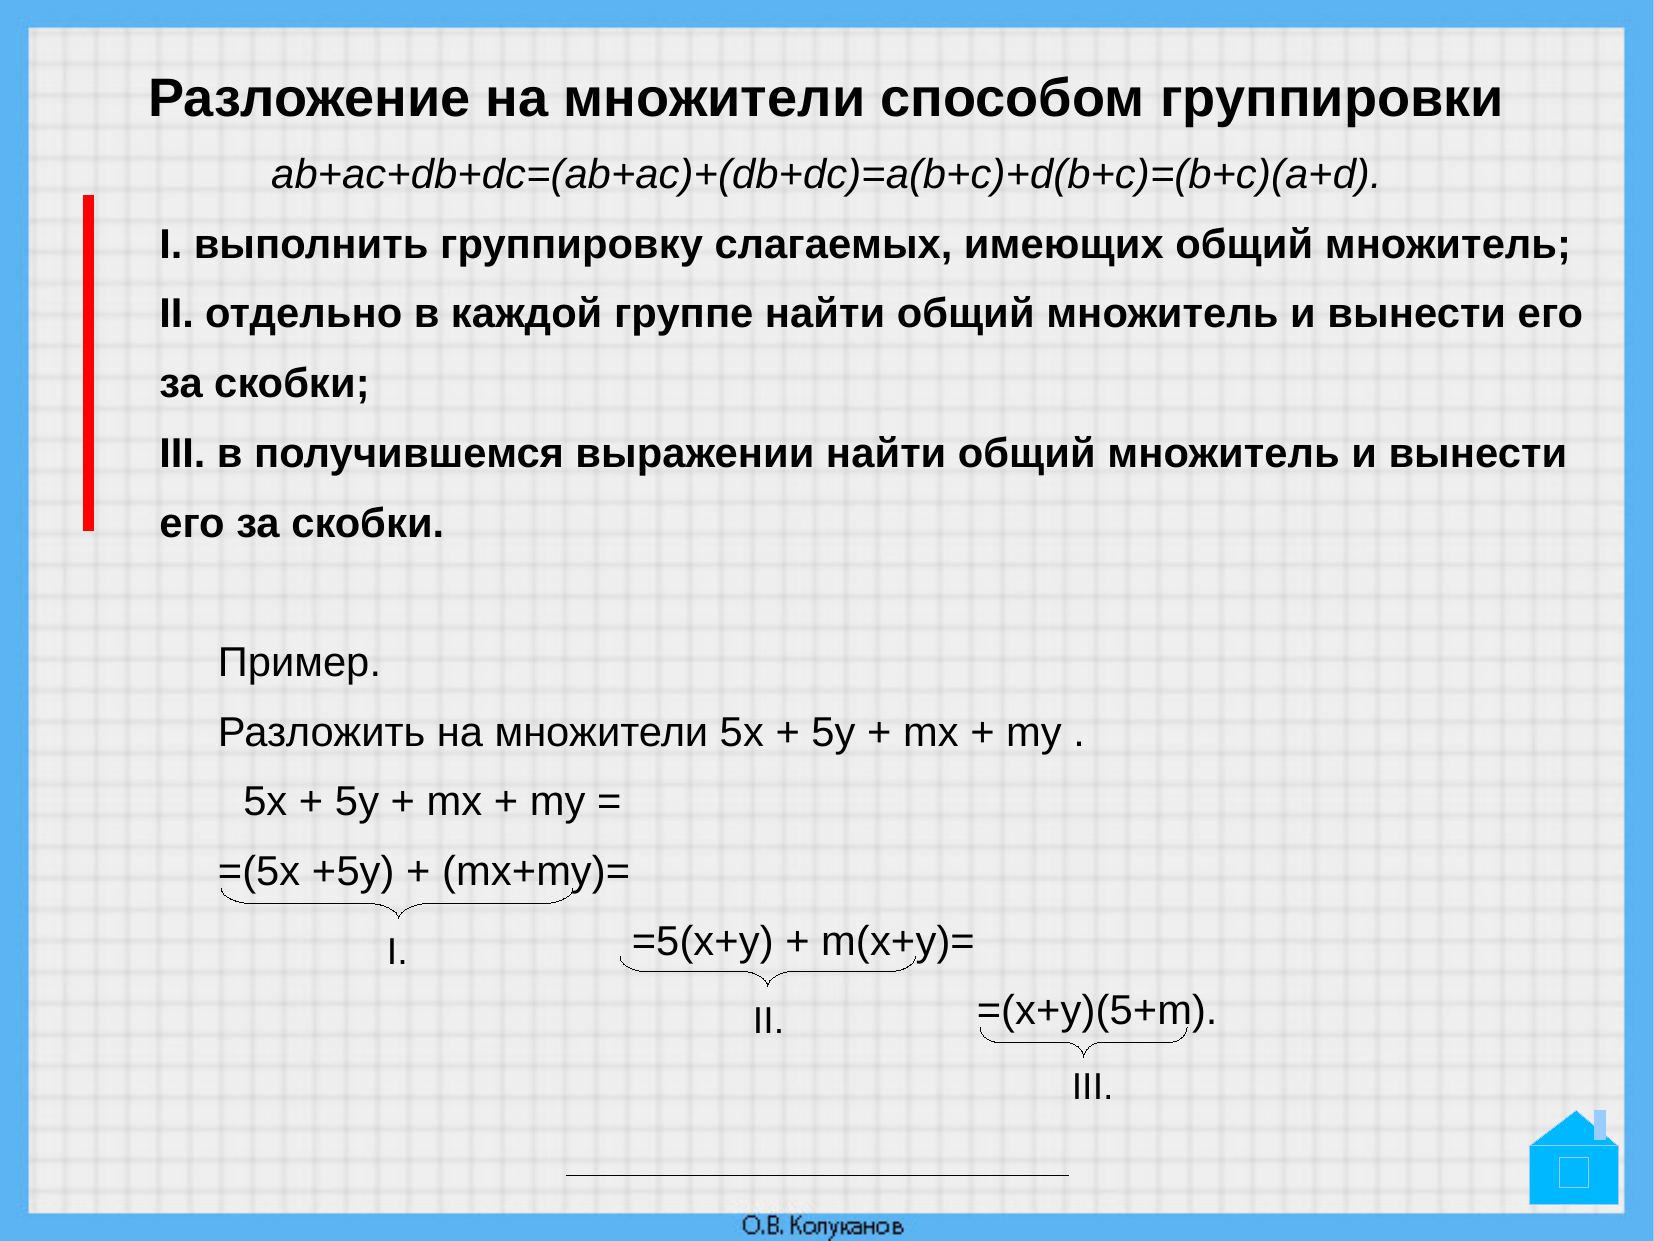

Разложение на множители способом группировки
ab+ac+db+dc=(ab+ac)+(db+dc)=a(b+c)+d(b+c)=(b+c)(a+d).
 выполнить группировку слагаемых, имеющих общий множитель;
 отдельно в каждой группе найти общий множитель и вынести его за скобки;
 в получившемся выражении найти общий множитель и вынести его за скобки.
Пример.
Разложить на множители 5x + 5y + mx + my .
 5x + 5y + mx + my =
=(5x +5y) + (mx+my)=
 =5(x+y) + m(x+y)=
 =(x+y)(5+m).
I.
II.
III.